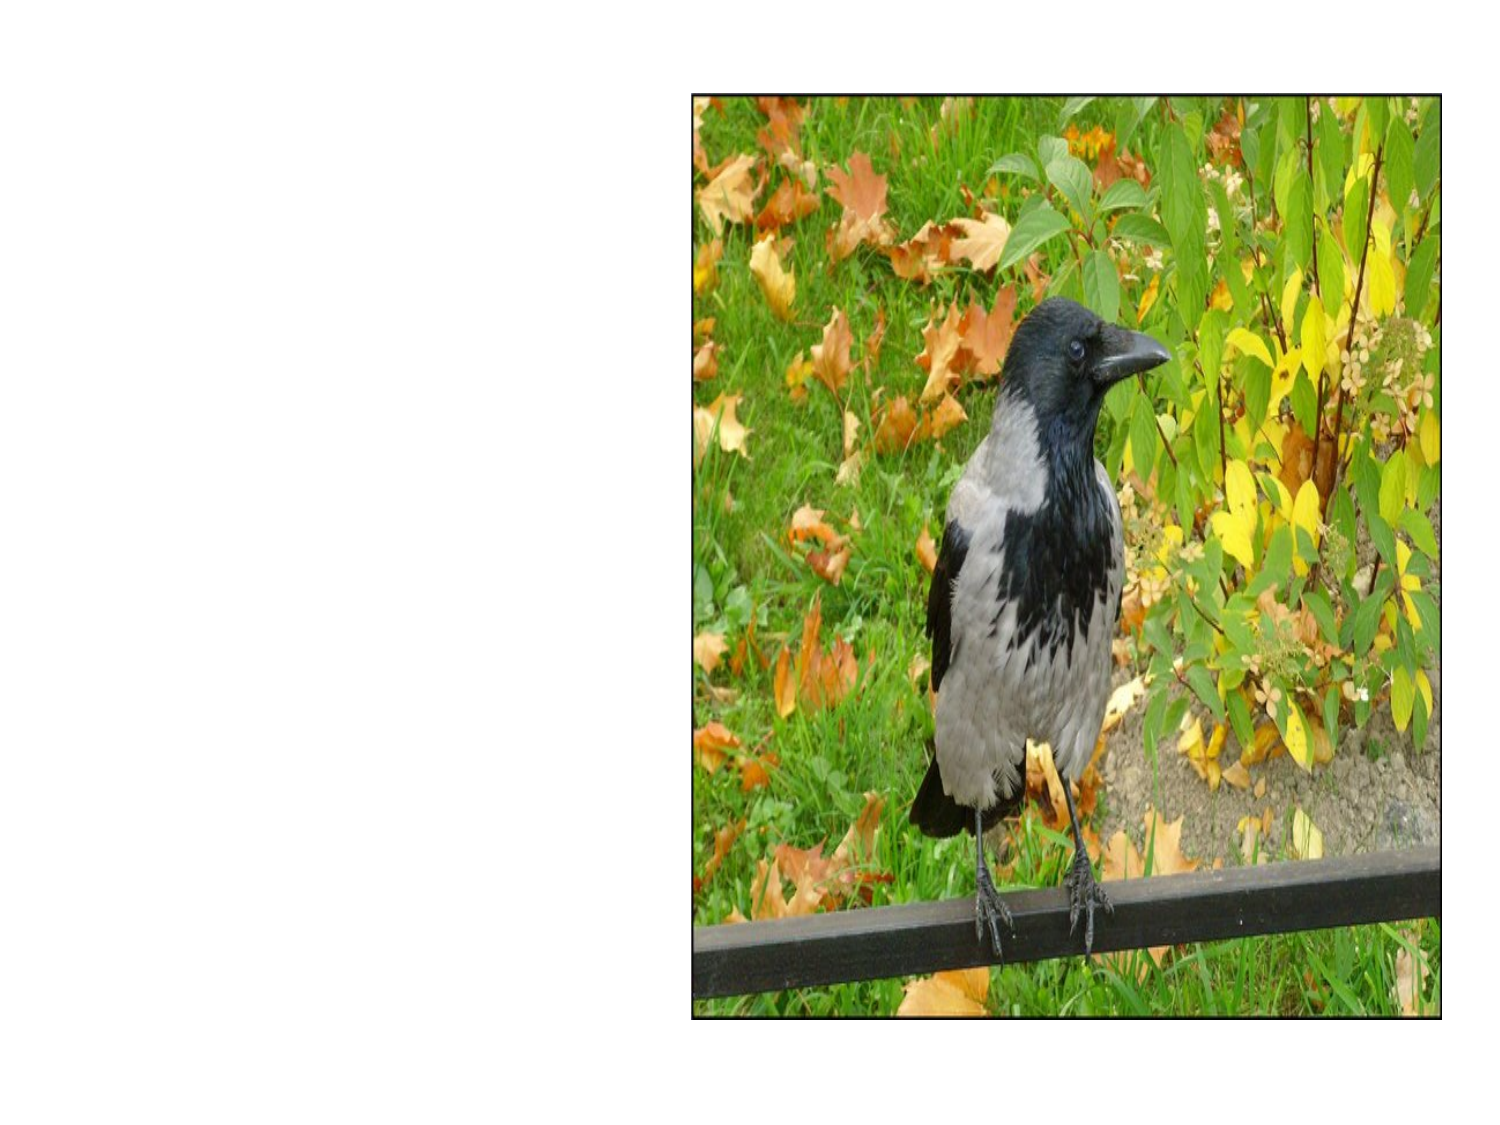

#
Ей поддакивали вороны,
 но вместо «да» слышно
 было только
[- - ]